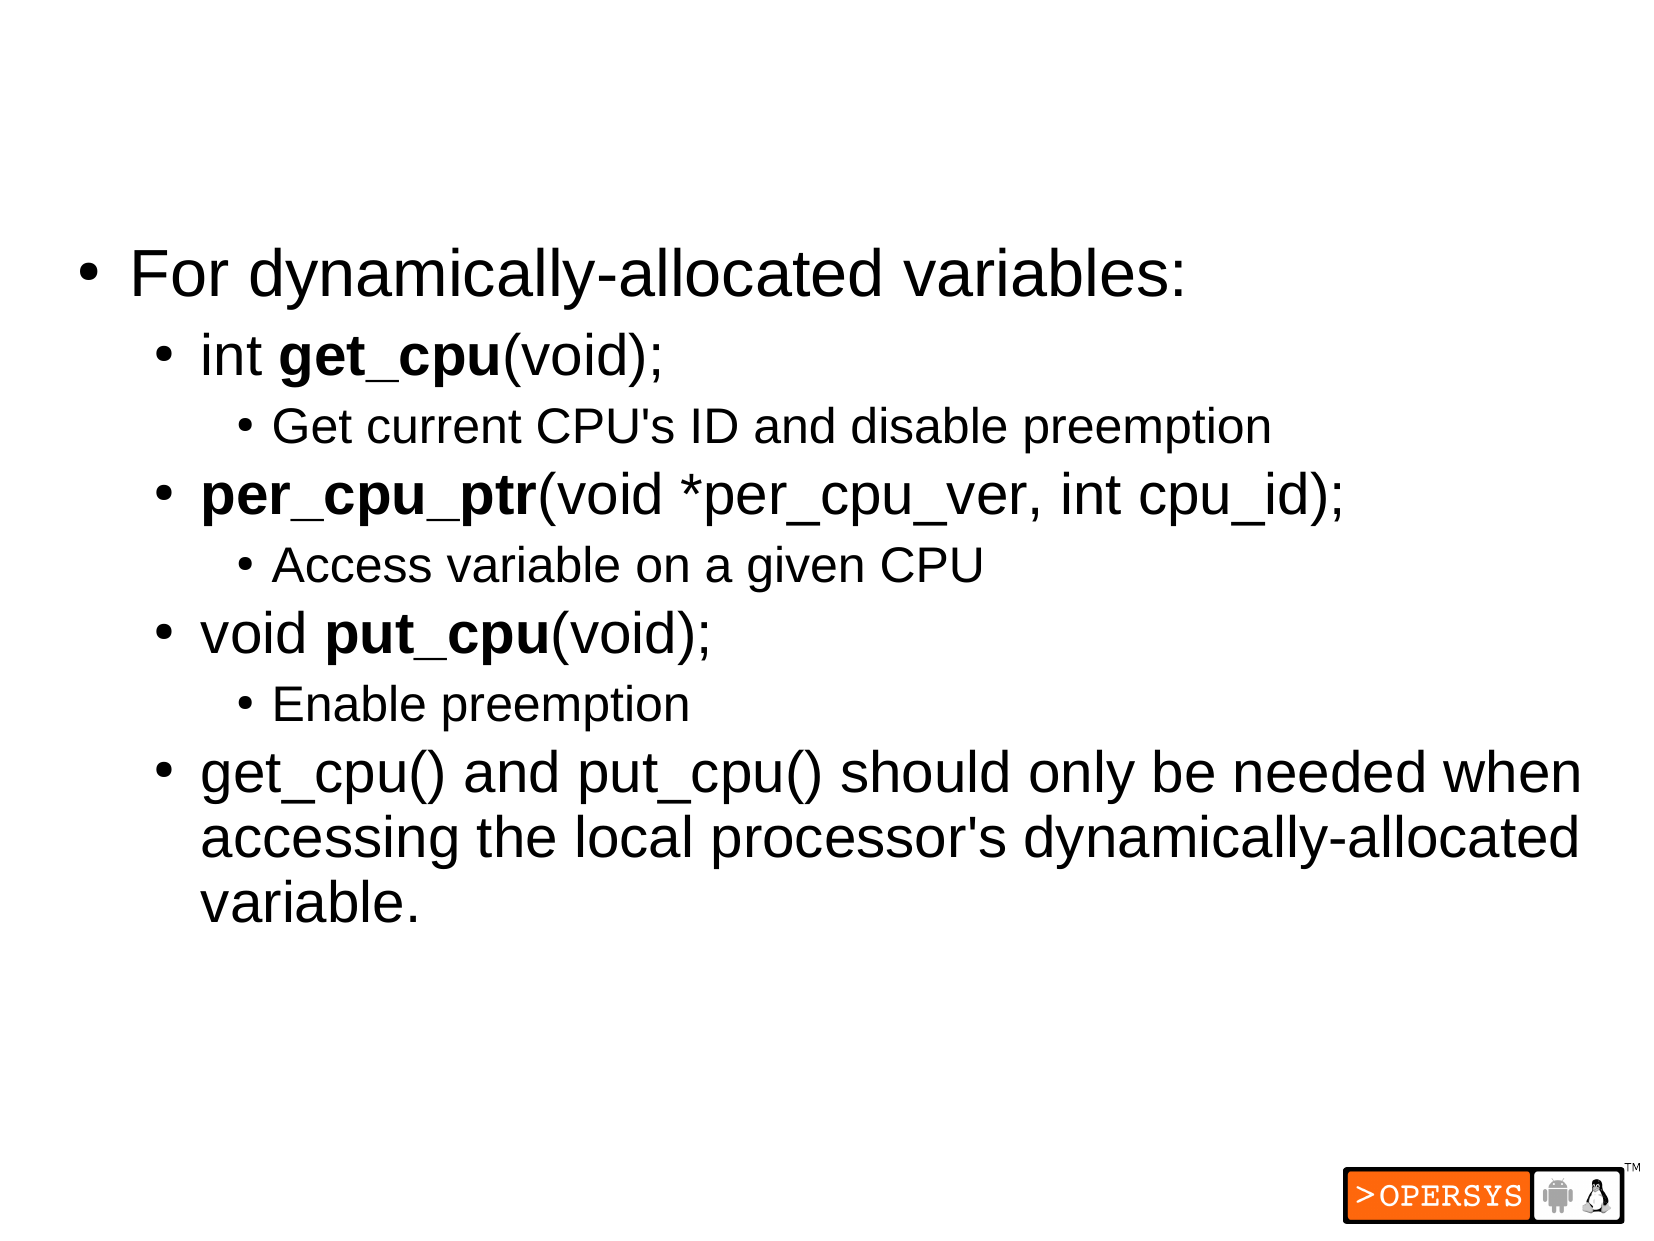

# For dynamically-allocated variables:
int get_cpu(void);
Get current CPU's ID and disable preemption
per_cpu_ptr(void *per_cpu_ver, int cpu_id);
Access variable on a given CPU
void put_cpu(void);
Enable preemption
get_cpu() and put_cpu() should only be needed when accessing the local processor's dynamically-allocated variable.